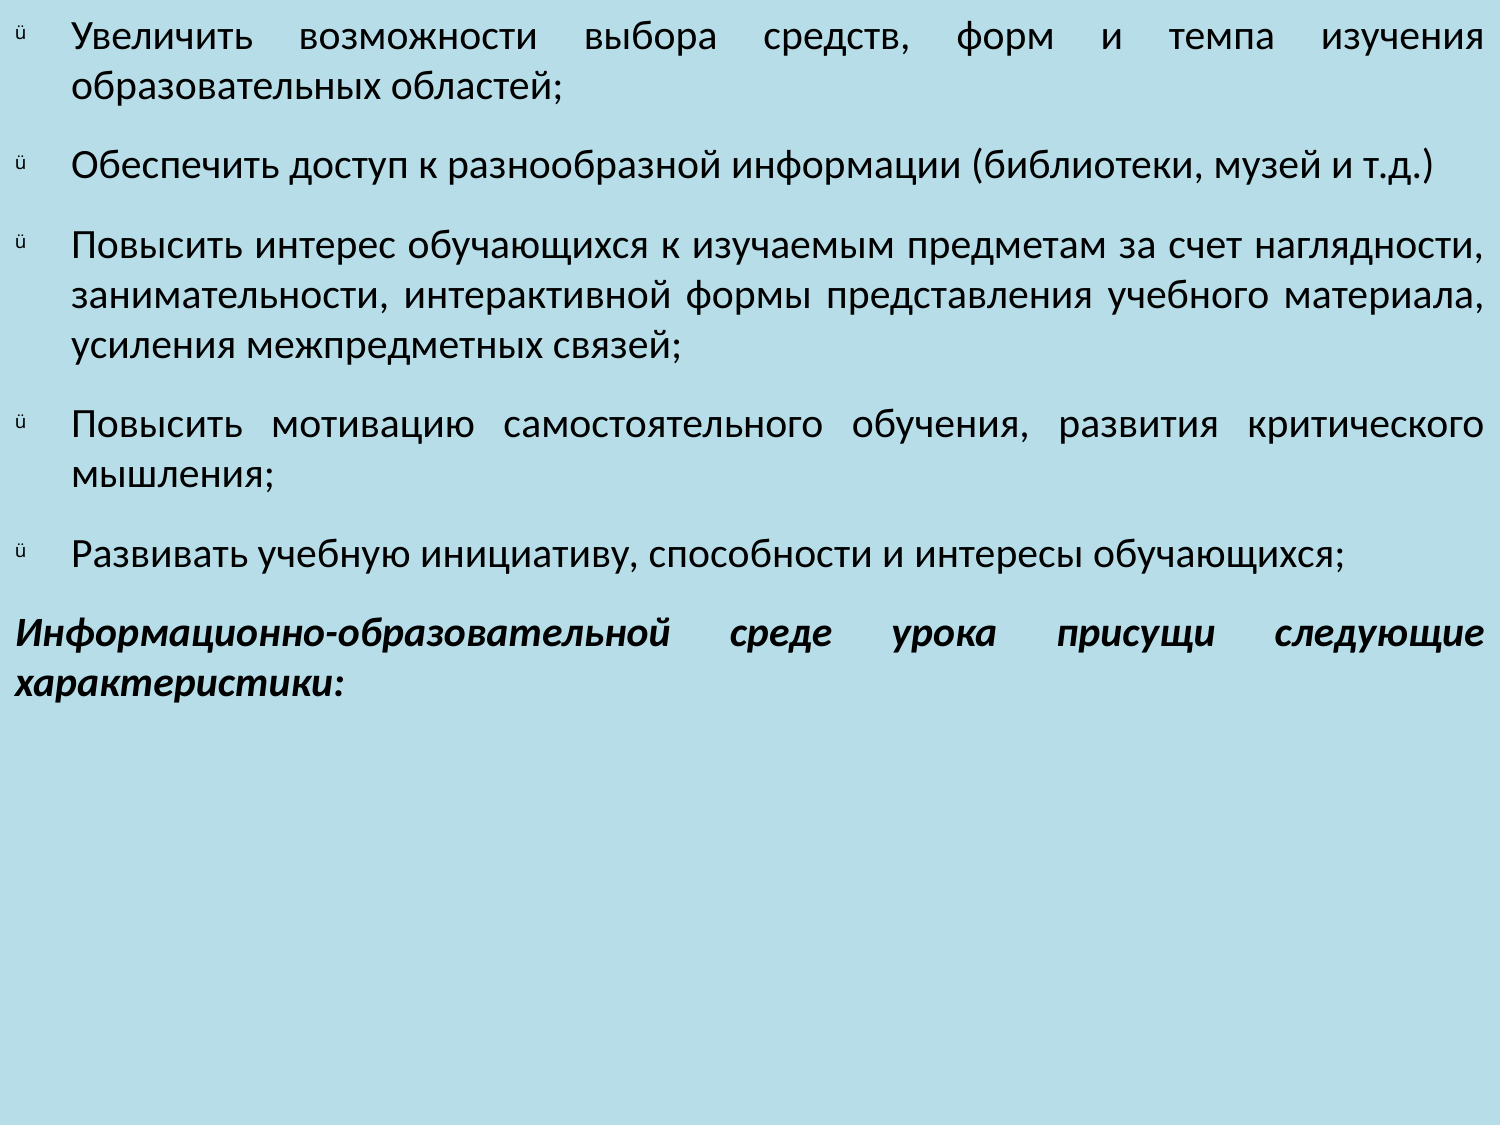

Увеличить возможности выбора средств, форм и темпа изучения образовательных областей;
Обеспечить доступ к разнообразной информации (библиотеки, музей и т.д.)
Повысить интерес обучающихся к изучаемым предметам за счет наглядности, занимательности, интерактивной формы представления учебного материала, усиления межпредметных связей;
Повысить мотивацию самостоятельного обучения, развития критического мышления;
Развивать учебную инициативу, способности и интересы обучающихся;
Информационно-образовательной среде урока присущи следующие характеристики:
# Традиционный процесс обучения в школе, несомненно, давал образовательные результаты, но эти результаты были востребованы прежним обществом с его ценн